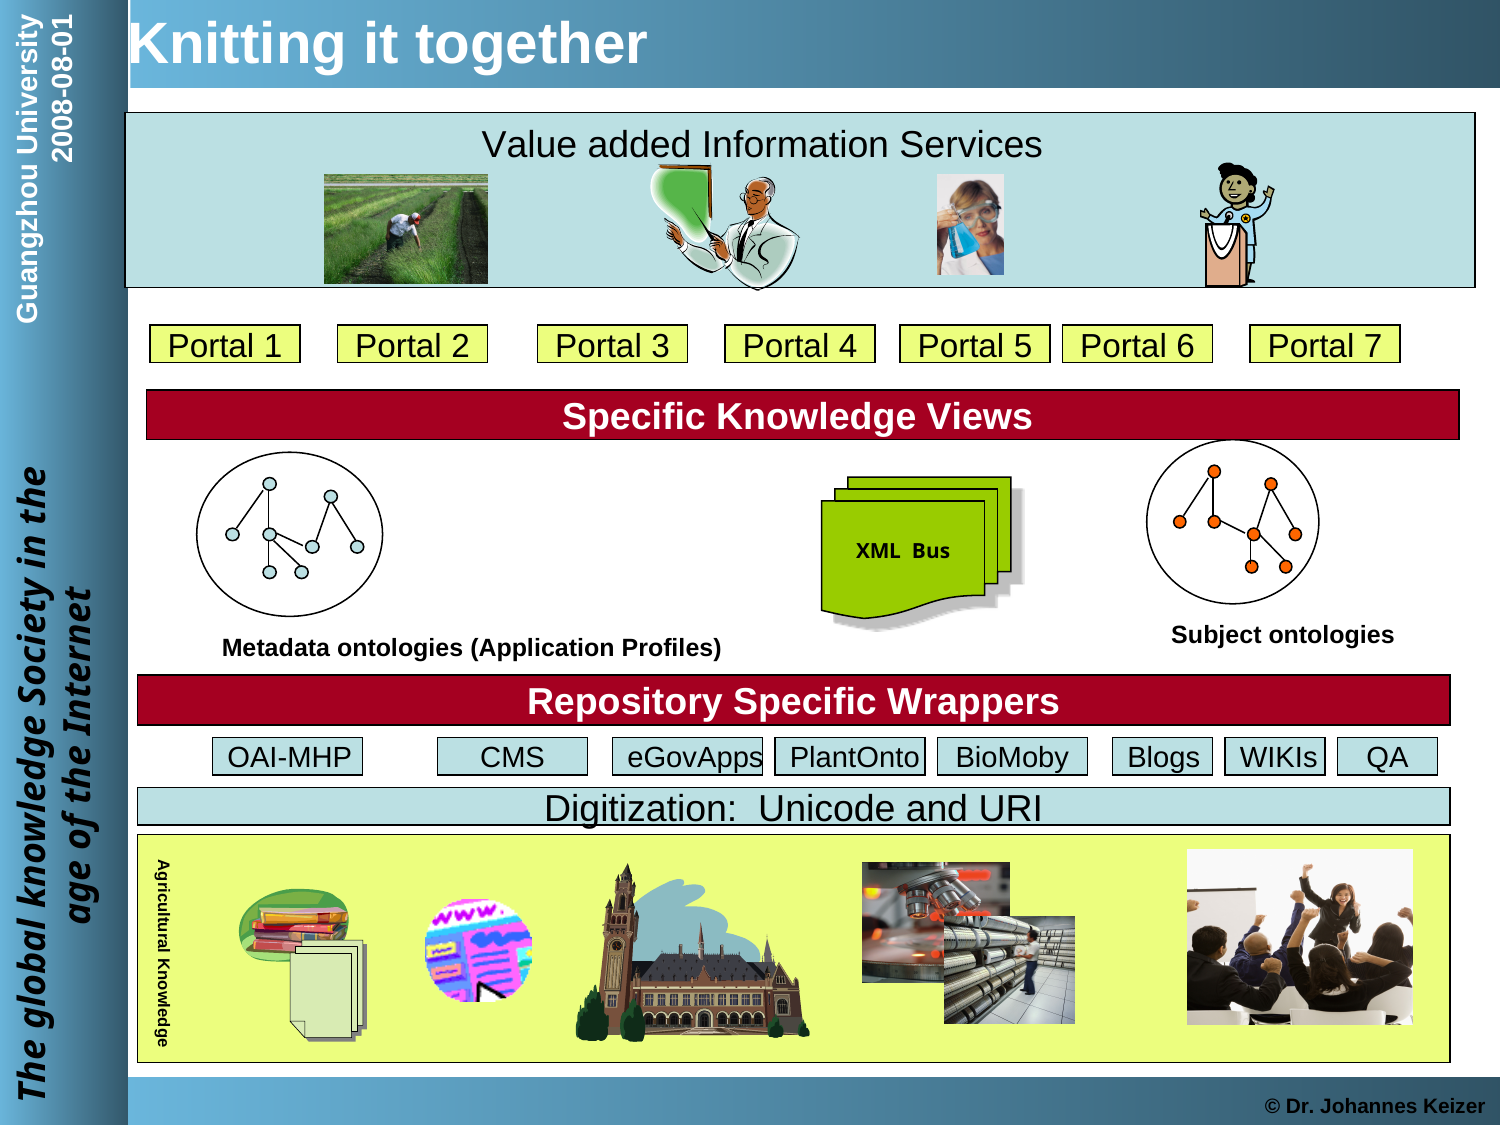

# Knitting it together
Value added Information Services
Portal 1
Portal 2
Portal 3
Portal 4
Portal 5
Portal 6
Portal 7
Specific Knowledge Views
Subject ontologies
Metadata ontologies (Application Profiles)
XML Bus
Repository Specific Wrappers
OAI-MHP
CMS
eGovApps
PlantOnto
BioMoby
Blogs
WIKIs
QA
Digitization: Unicode and URI
Agricultural Knowledge